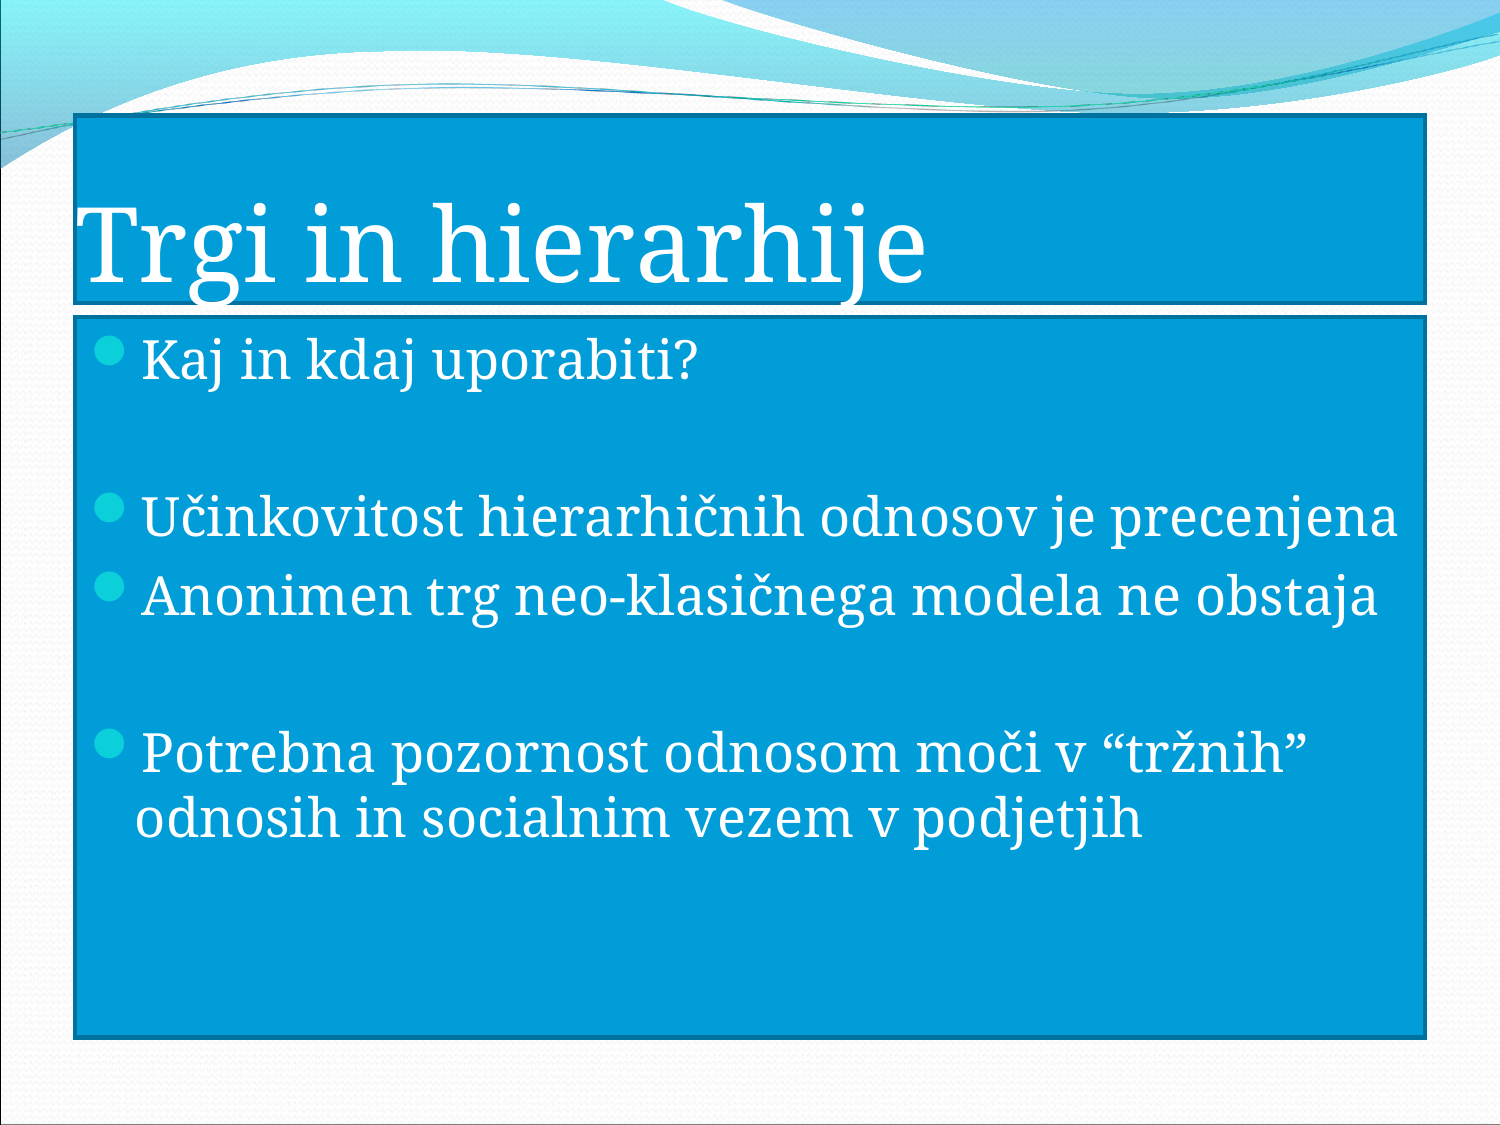

# Trgi in hierarhije
Kaj in kdaj uporabiti?
Učinkovitost hierarhičnih odnosov je precenjena
Anonimen trg neo-klasičnega modela ne obstaja
Potrebna pozornost odnosom moči v “tržnih” odnosih in socialnim vezem v podjetjih